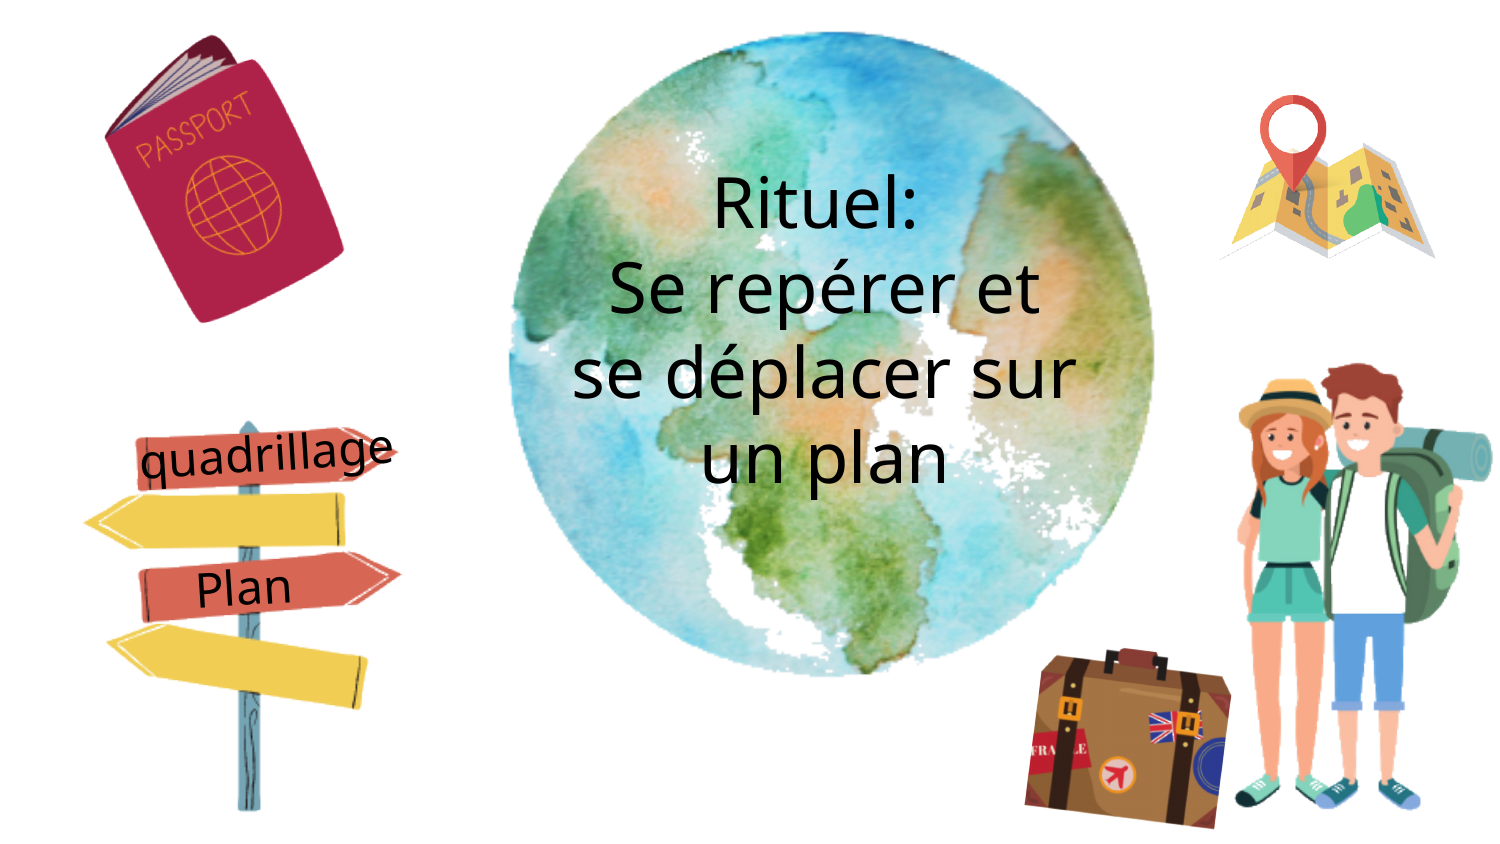

Rituel:
Se repérer et se déplacer sur un plan
quadrillage
Plan